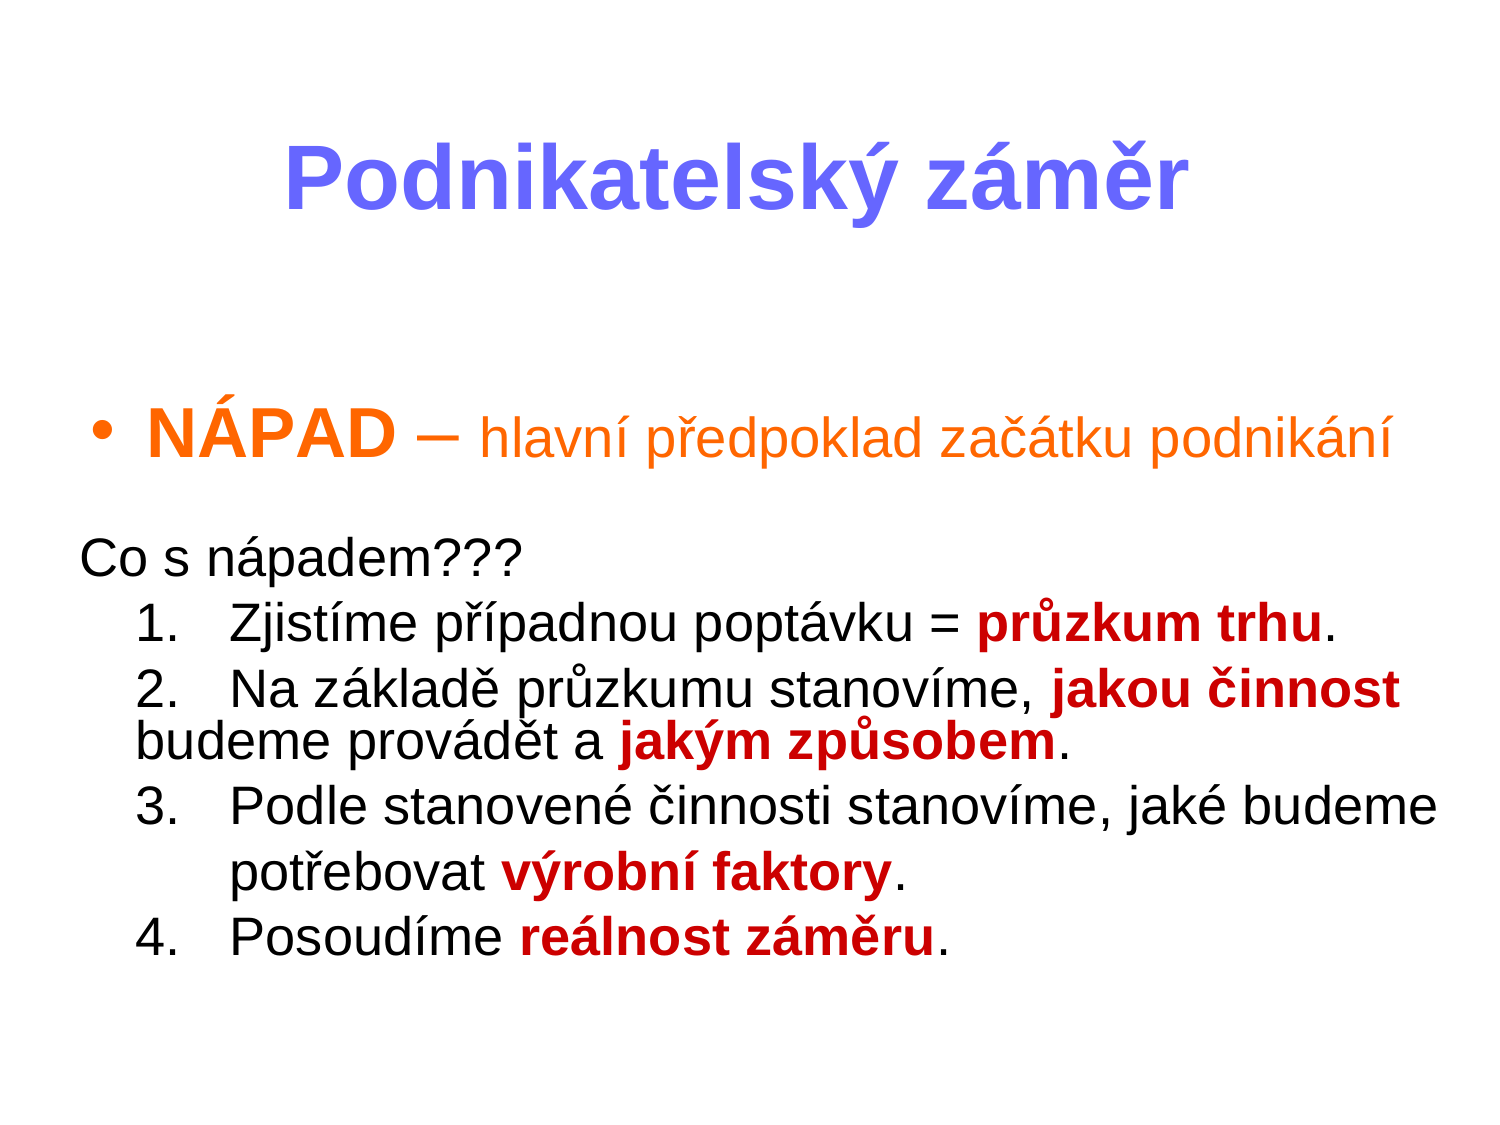

# Podnikatelský záměr
NÁPAD – hlavní předpoklad začátku podnikání
Co s nápadem???
	1.	Zjistíme případnou poptávku = průzkum trhu.
	2.	Na základě průzkumu stanovíme, jakou činnost 	budeme provádět a jakým způsobem.
	3.	Podle stanovené činnosti stanovíme, jaké budeme
		potřebovat výrobní faktory.
	4. 	Posoudíme reálnost záměru.